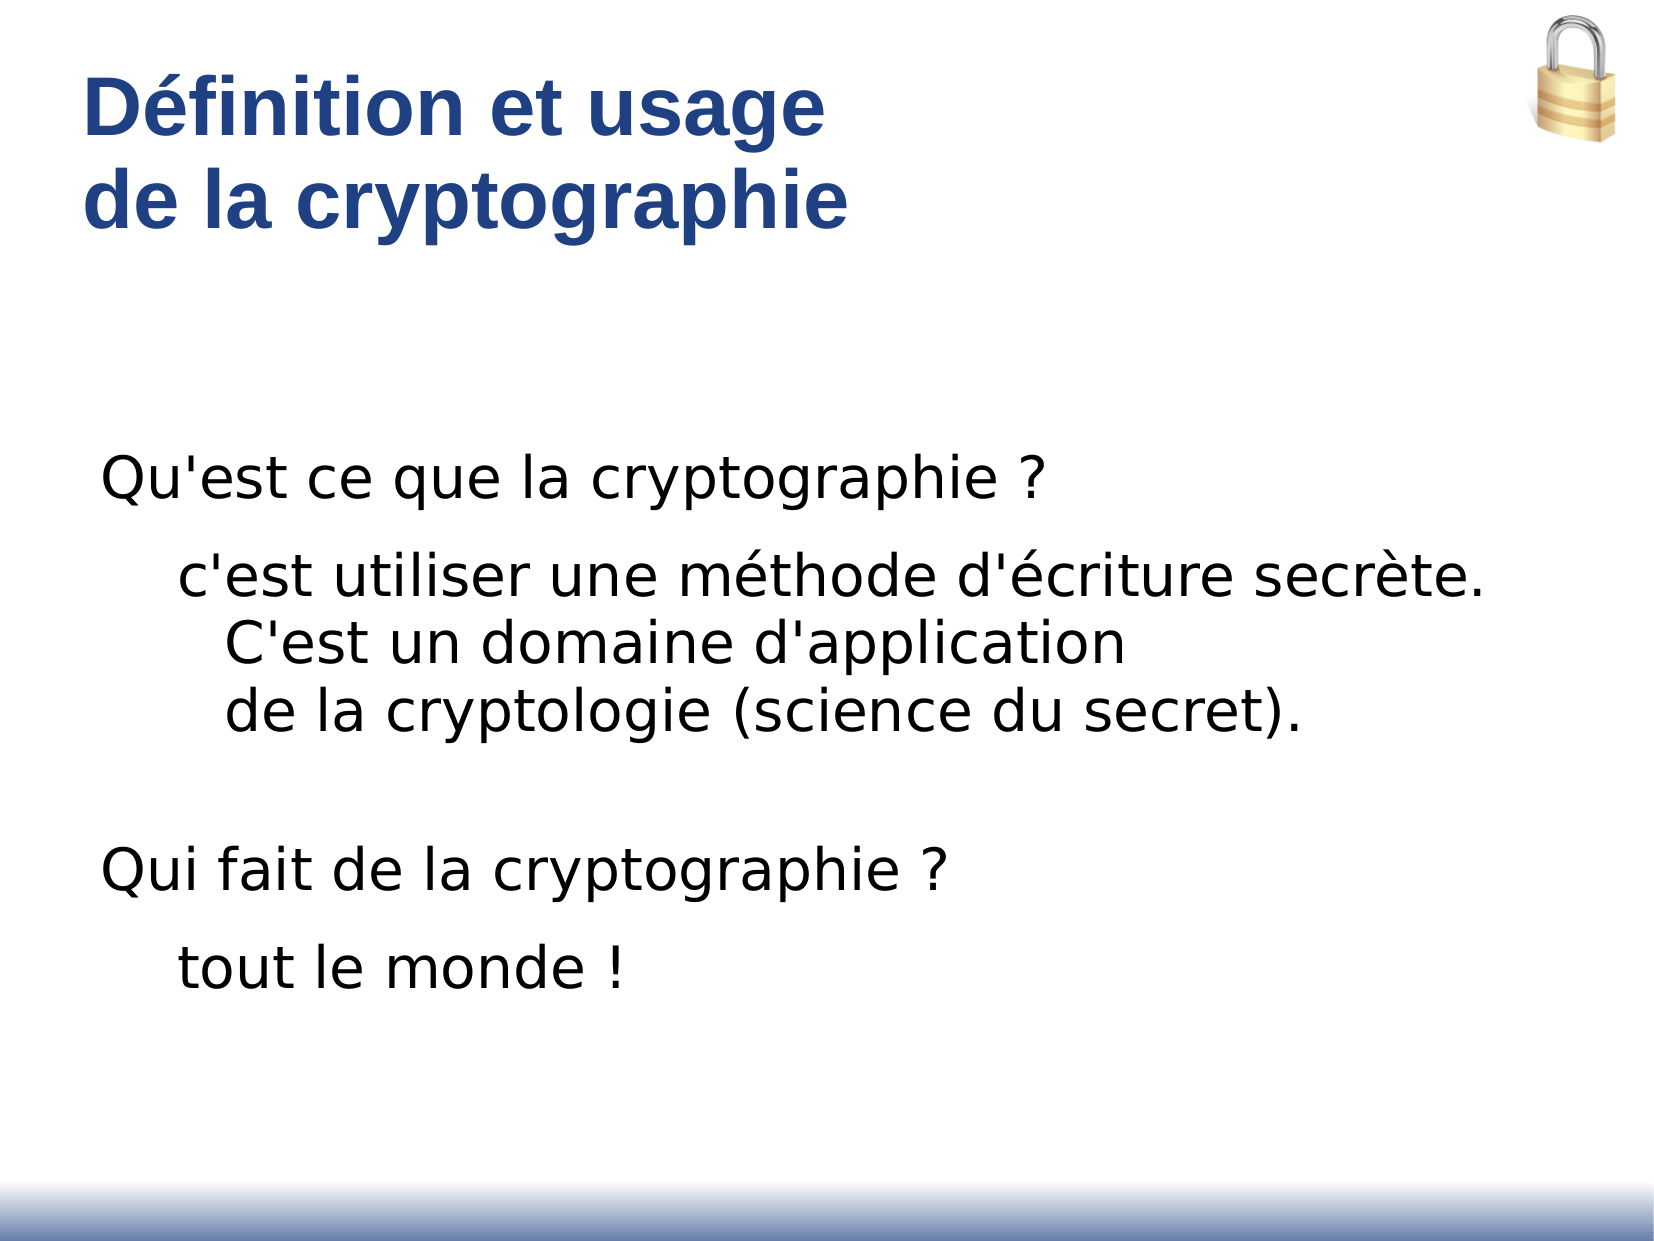

# Définition et usage de la cryptographie
Qu'est ce que la cryptographie ?
c'est utiliser une méthode d'écriture secrète.
C'est un domaine d'application
de la cryptologie (science du secret).
Qui fait de la cryptographie ?
tout le monde !